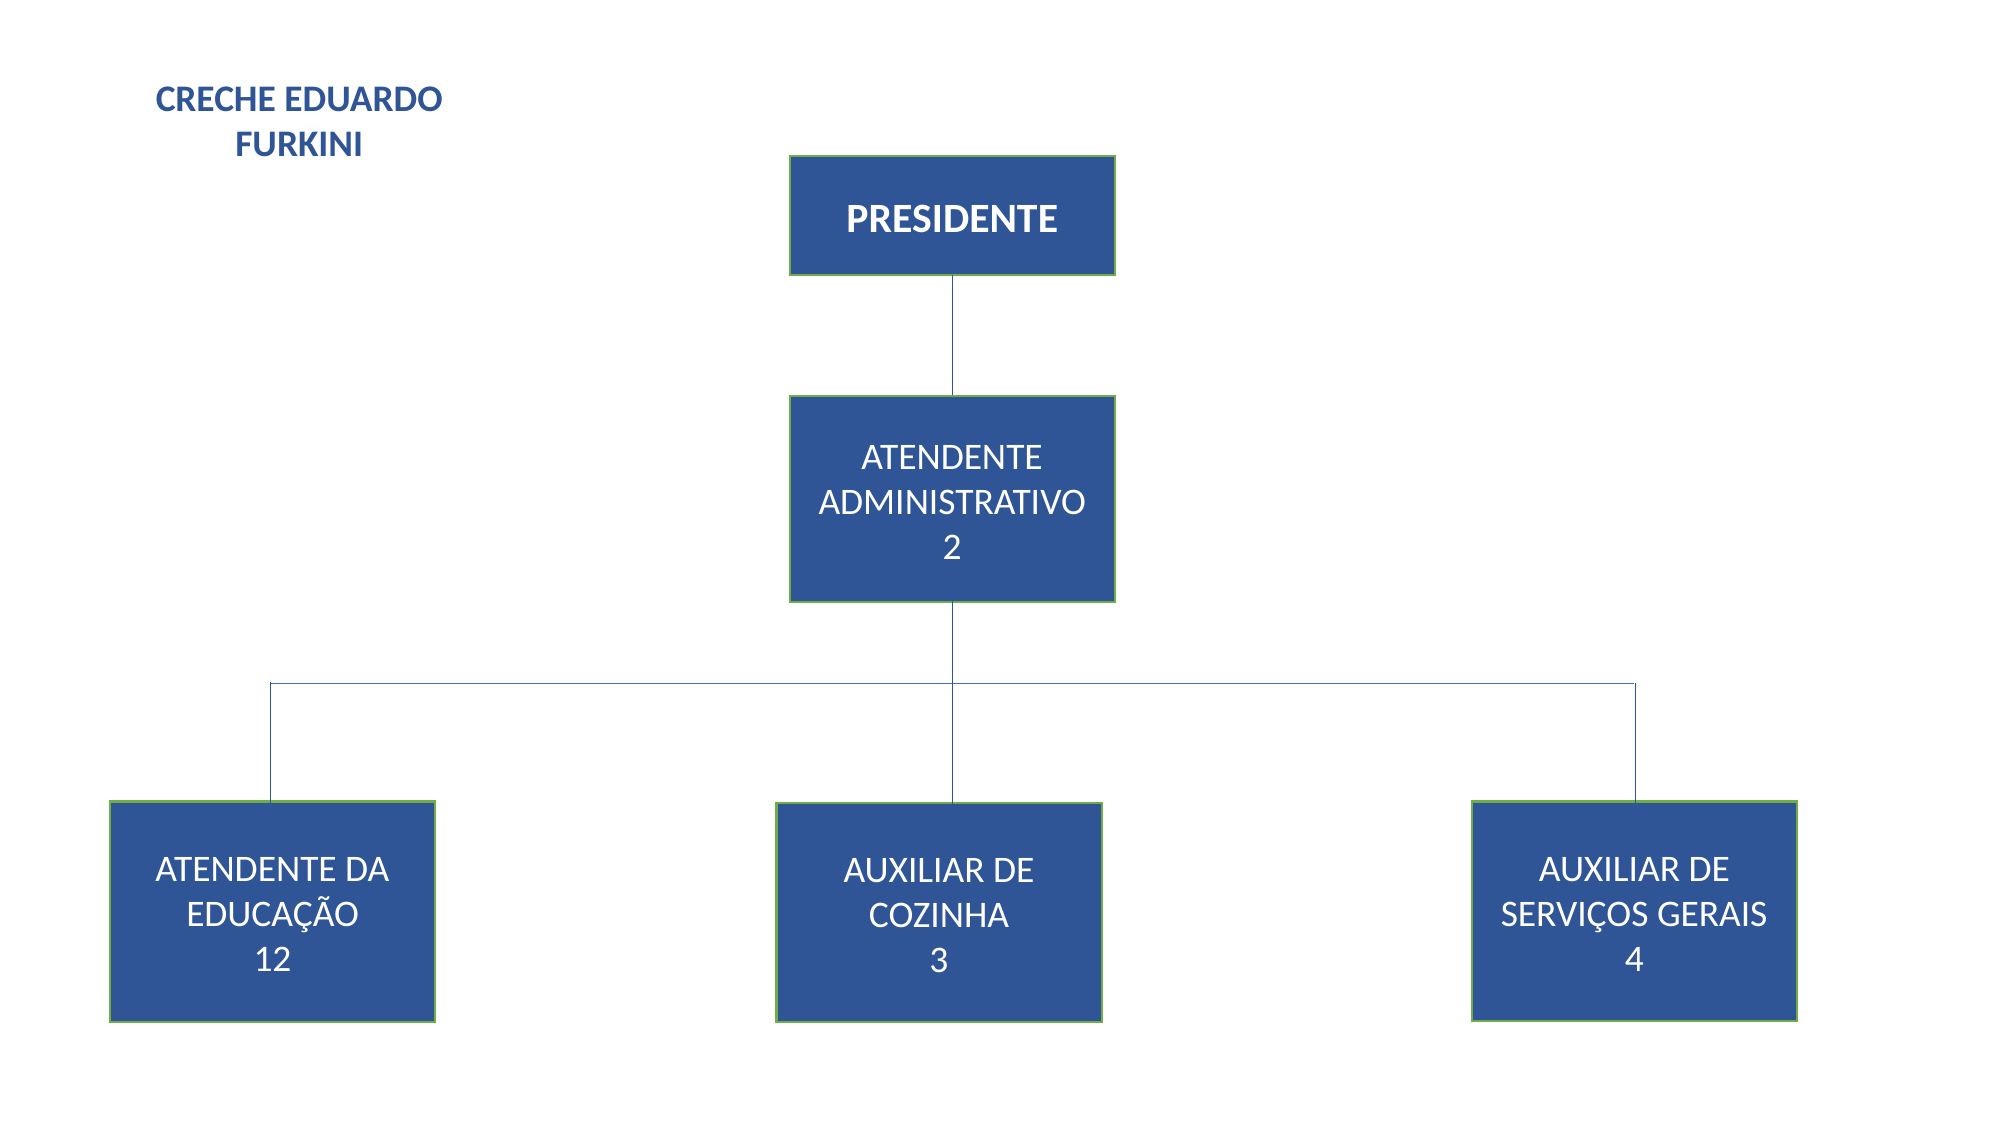

CRECHE EDUARDO FURKINI
PRESIDENTE
ATENDENTE ADMINISTRATIVO
2
ATENDENTE DA EDUCAÇÃO
12
AUXILIAR DE SERVIÇOS GERAIS
4
AUXILIAR DE COZINHA
3